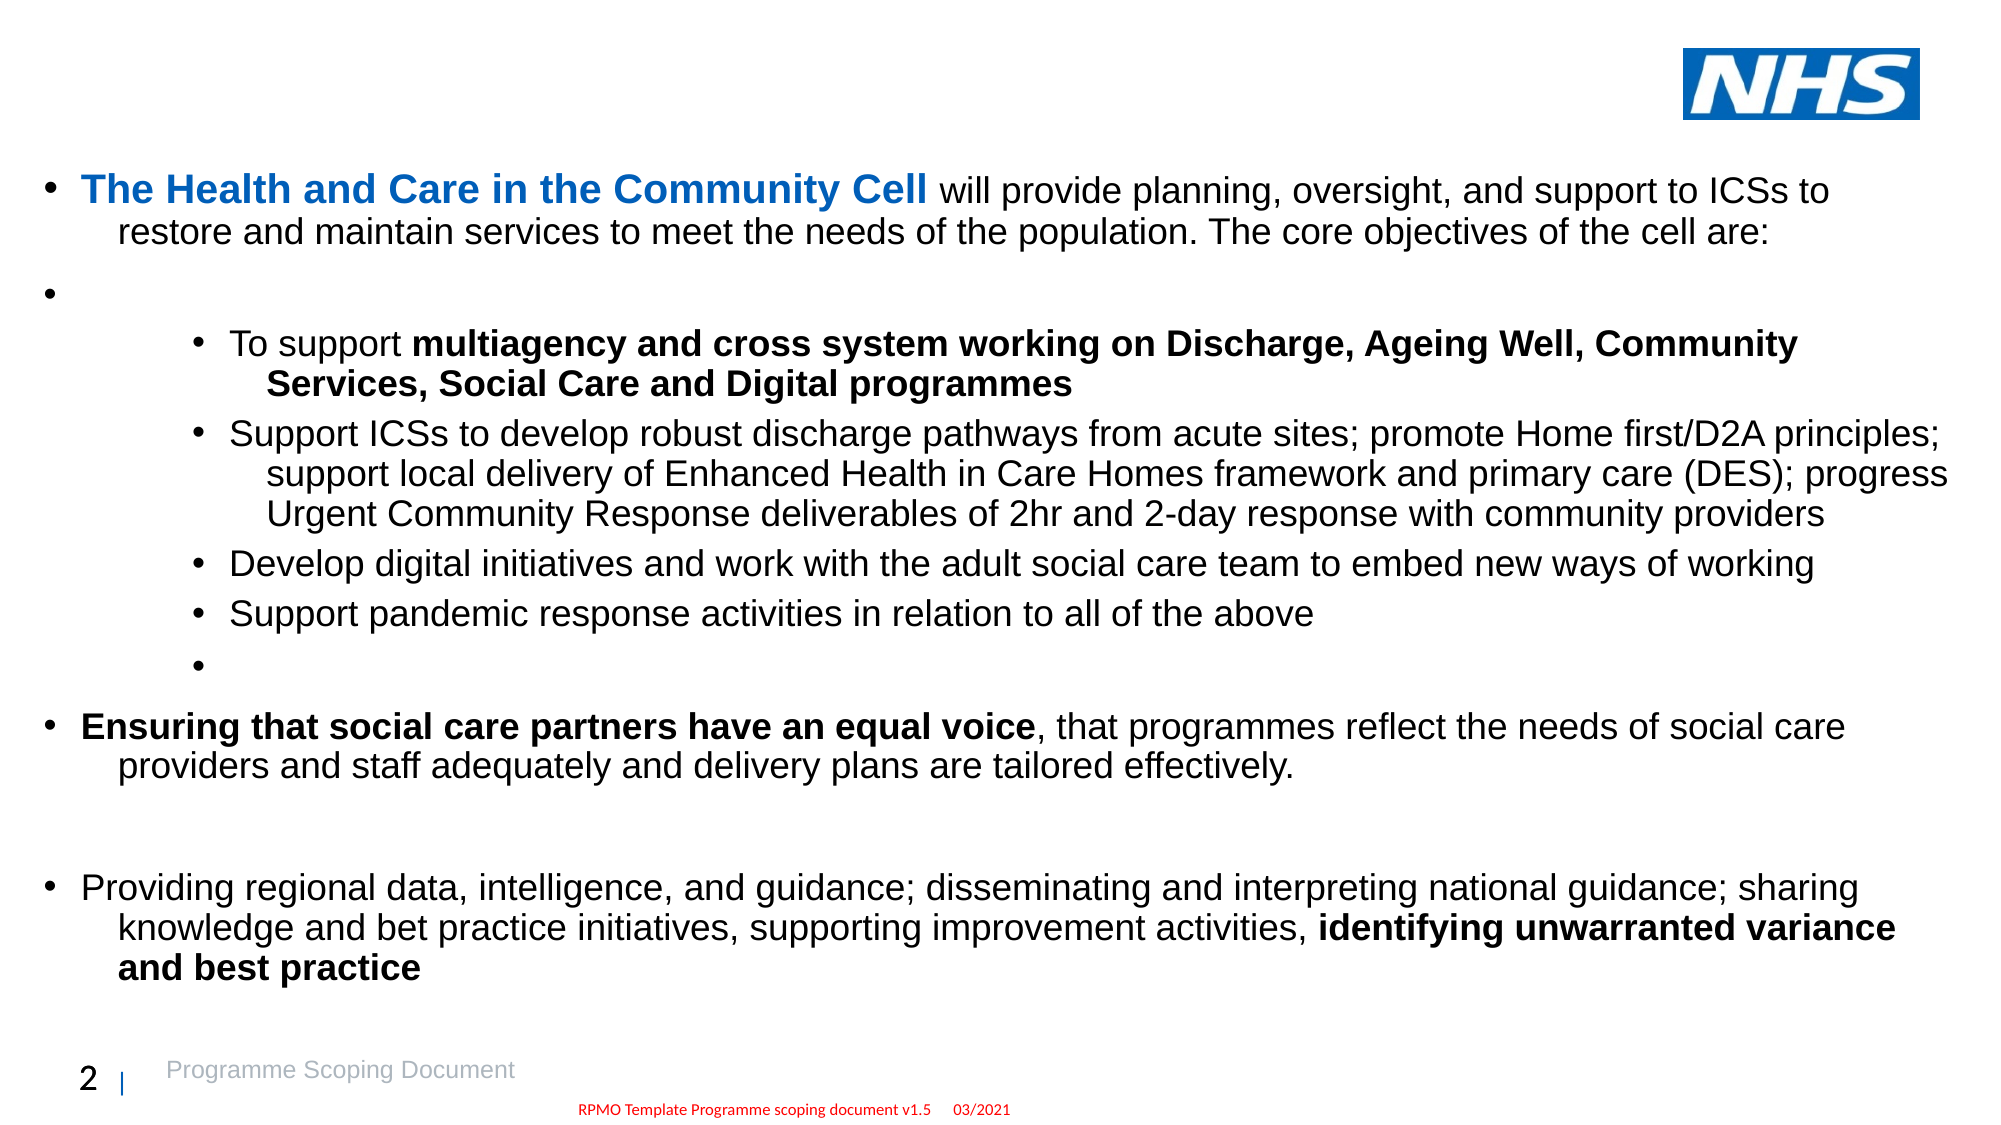

# The Health and Care in the Community Cell will provide planning, oversight, and support to ICSs to restore and maintain services to meet the needs of the population. The core objectives of the cell are:
To support multiagency and cross system working on Discharge, Ageing Well, Community Services, Social Care and Digital programmes
Support ICSs to develop robust discharge pathways from acute sites; promote Home first/D2A principles; support local delivery of Enhanced Health in Care Homes framework and primary care (DES); progress Urgent Community Response deliverables of 2hr and 2-day response with community providers
Develop digital initiatives and work with the adult social care team to embed new ways of working
Support pandemic response activities in relation to all of the above
Ensuring that social care partners have an equal voice, that programmes reflect the needs of social care providers and staff adequately and delivery plans are tailored effectively.
Providing regional data, intelligence, and guidance; disseminating and interpreting national guidance; sharing knowledge and bet practice initiatives, supporting improvement activities, identifying unwarranted variance and best practice
Programme Scoping Document